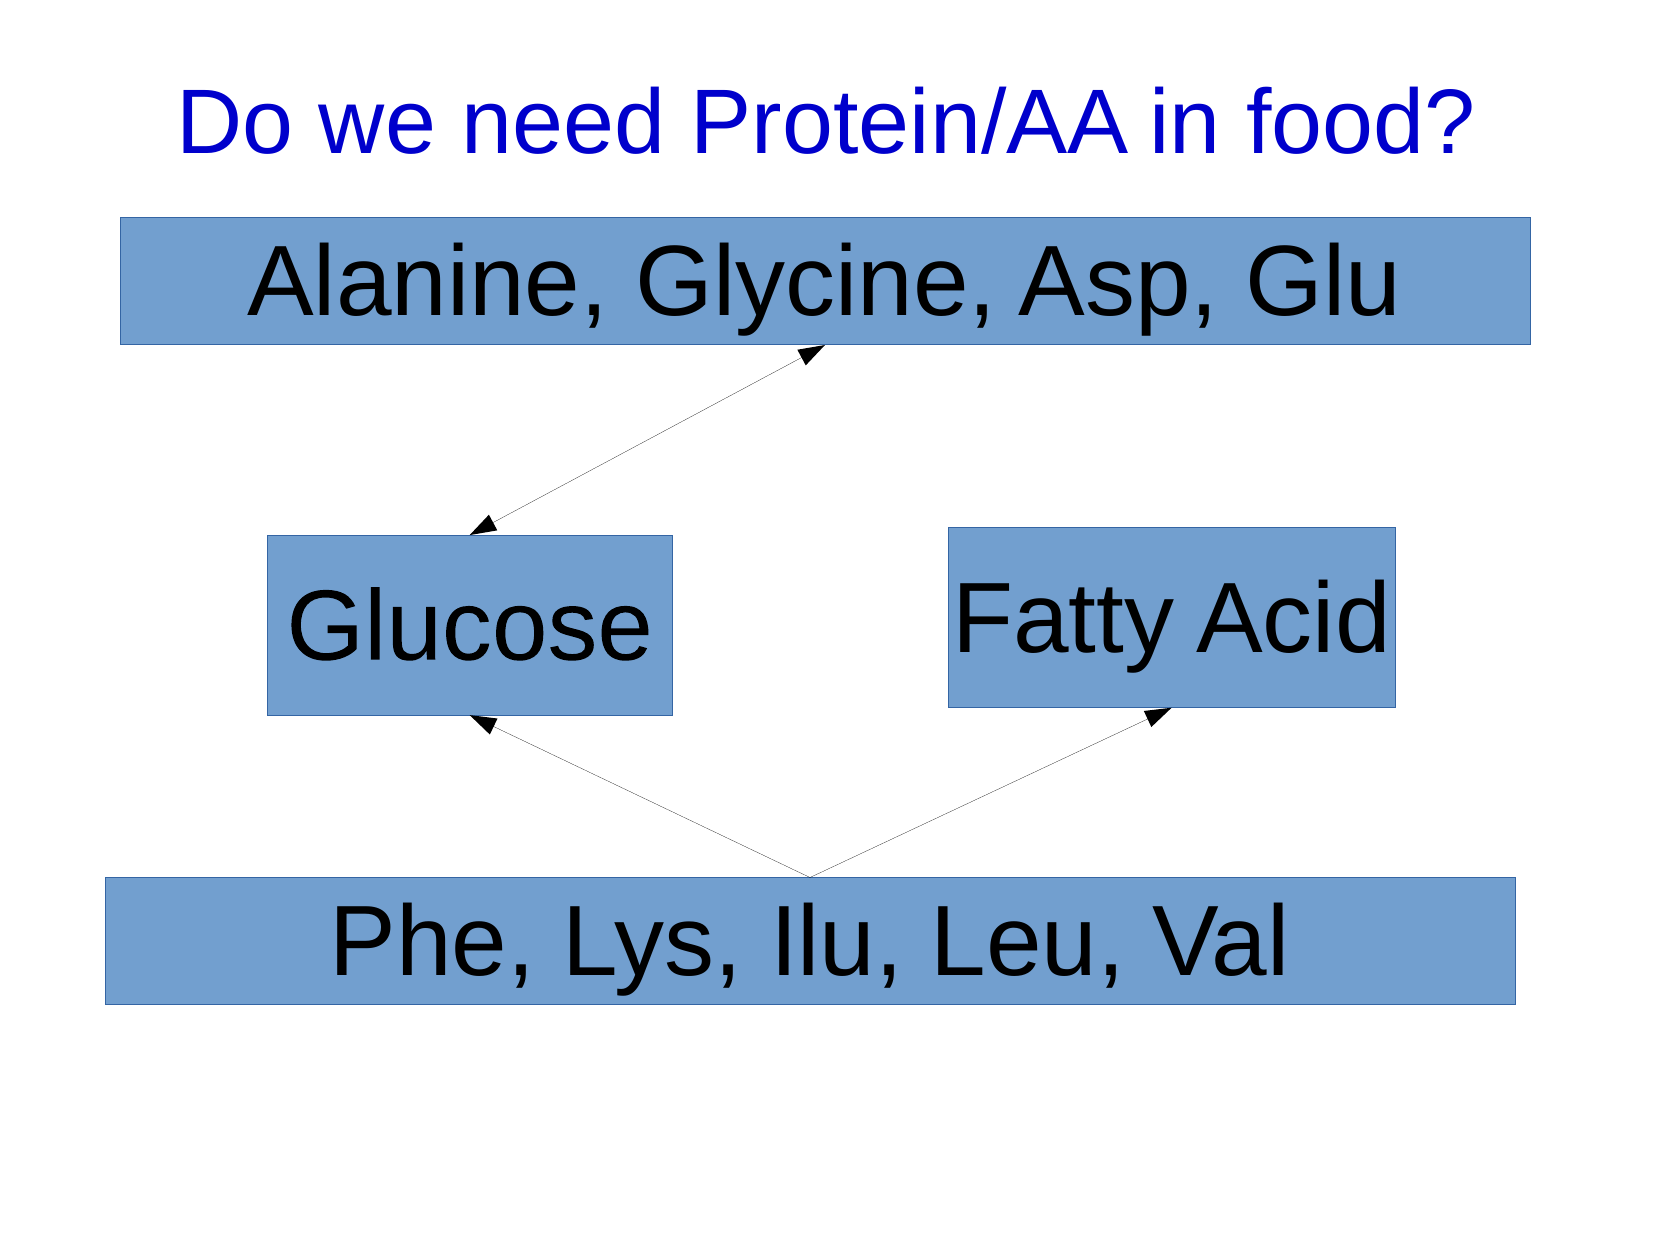

# Do we need Protein/AA in food?
Alanine, Glycine, Asp, Glu
Fatty Acid
Phe, Lys, Ilu, Leu, Val